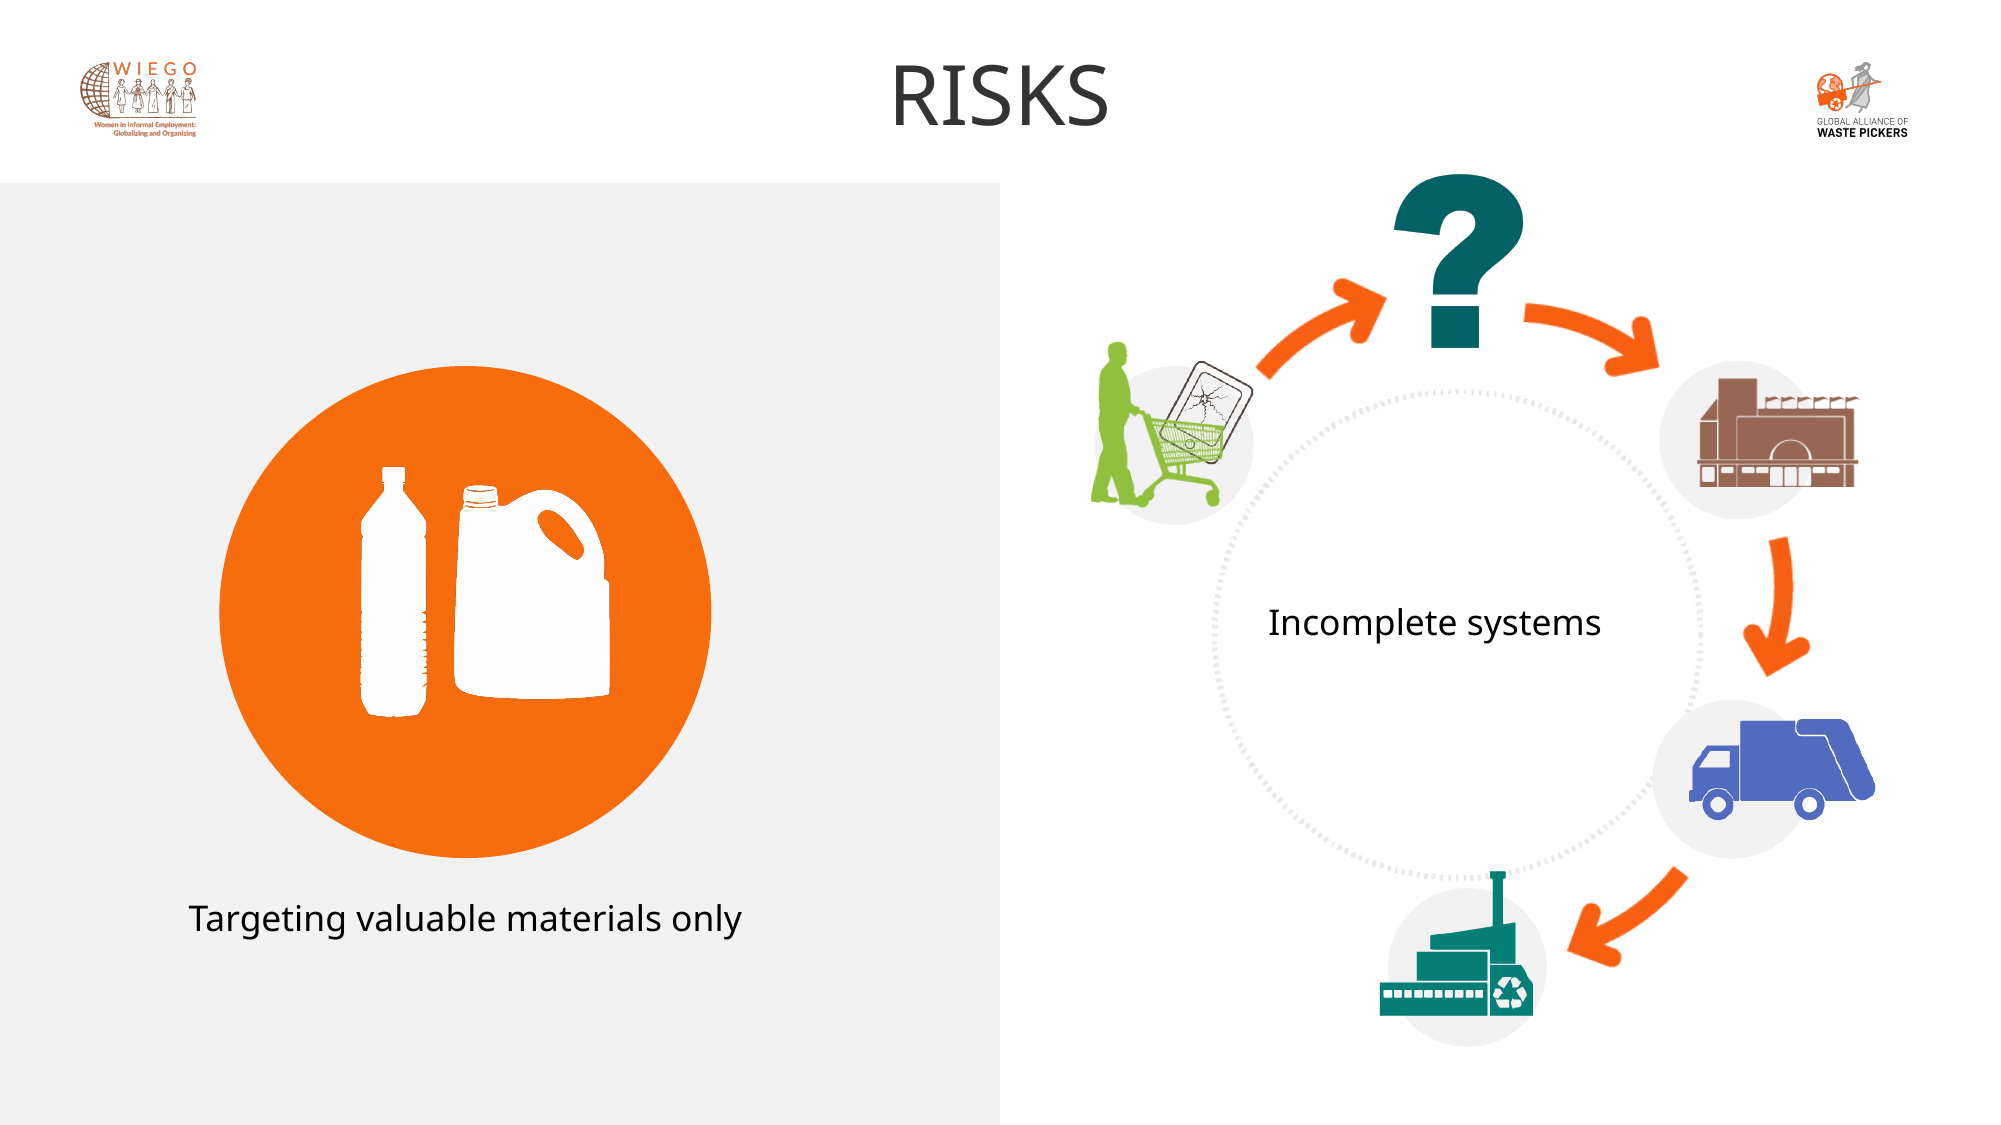

RISKS
Incomplete systems
Targeting valuable materials only